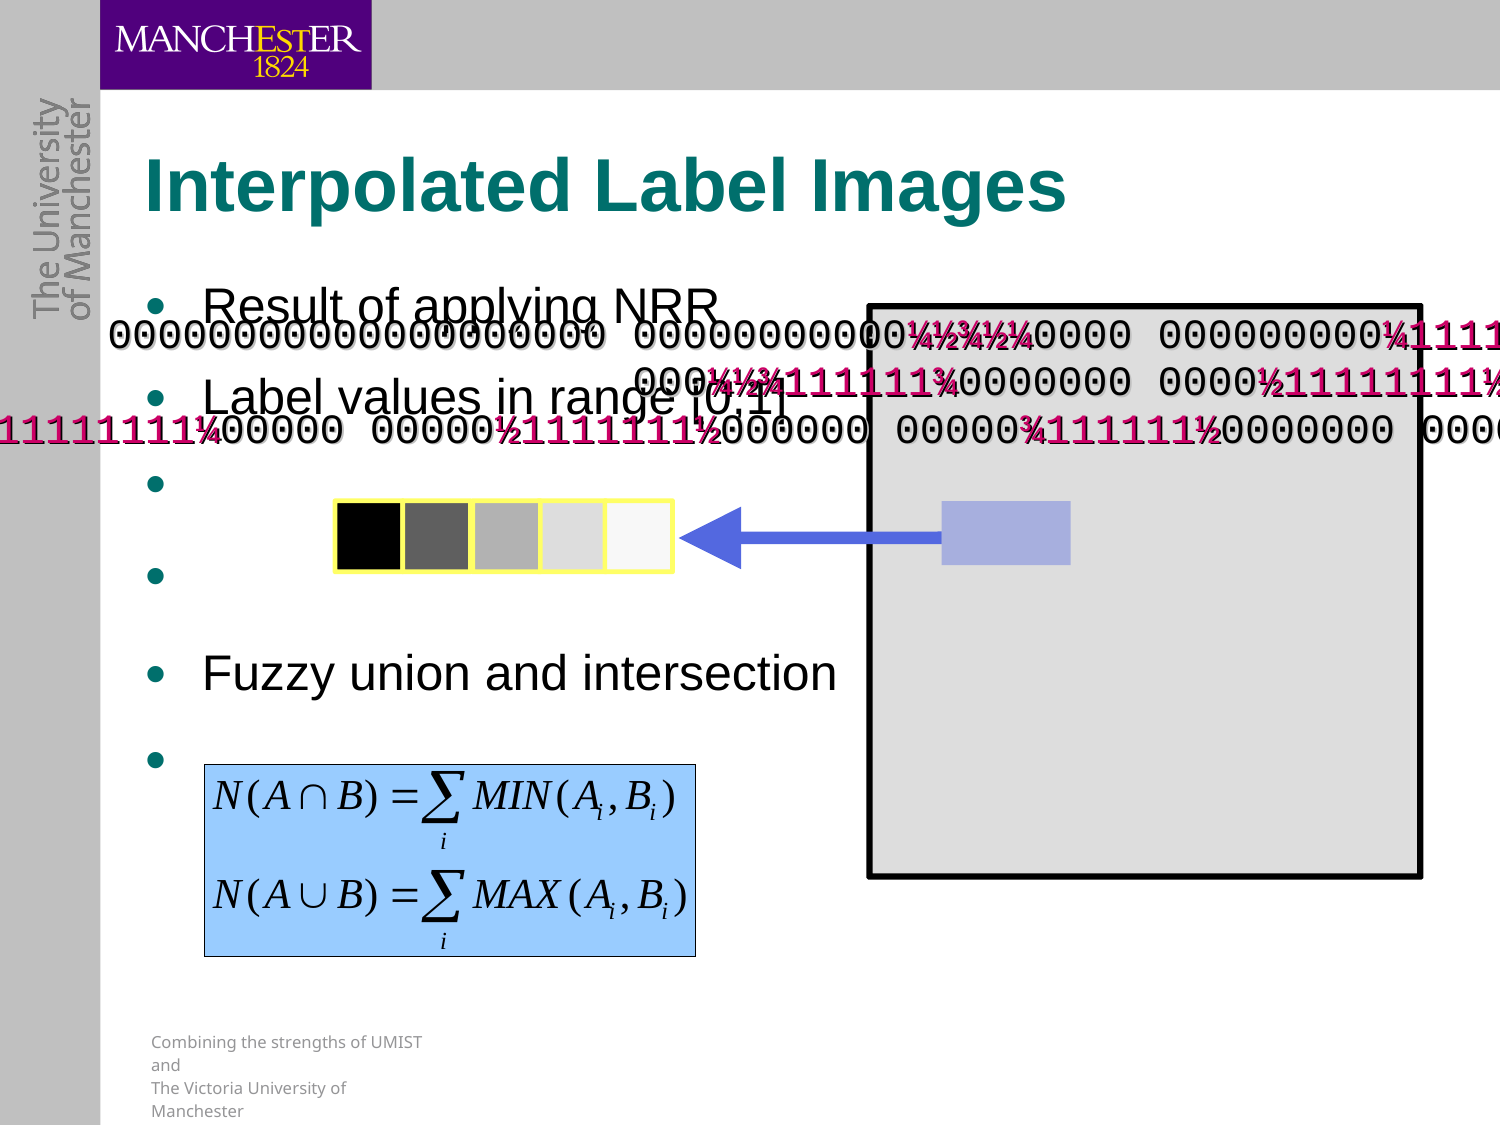

# Interpolated Label Images
Result of applying NRR
Label values in range [0,1]
Fuzzy union and intersection
00000000000000000000 00000000000¼½¾½¼0000 000000000¼1111½00000 000000½½½1111½000000
000¼½¾111111¾0000000 0000½11111111½000000
00000½11111111¼00000 00000½1111111½000000 00000¾111111½0000000 000000¼¾¾¾¾¼00000000 00000000000000000000